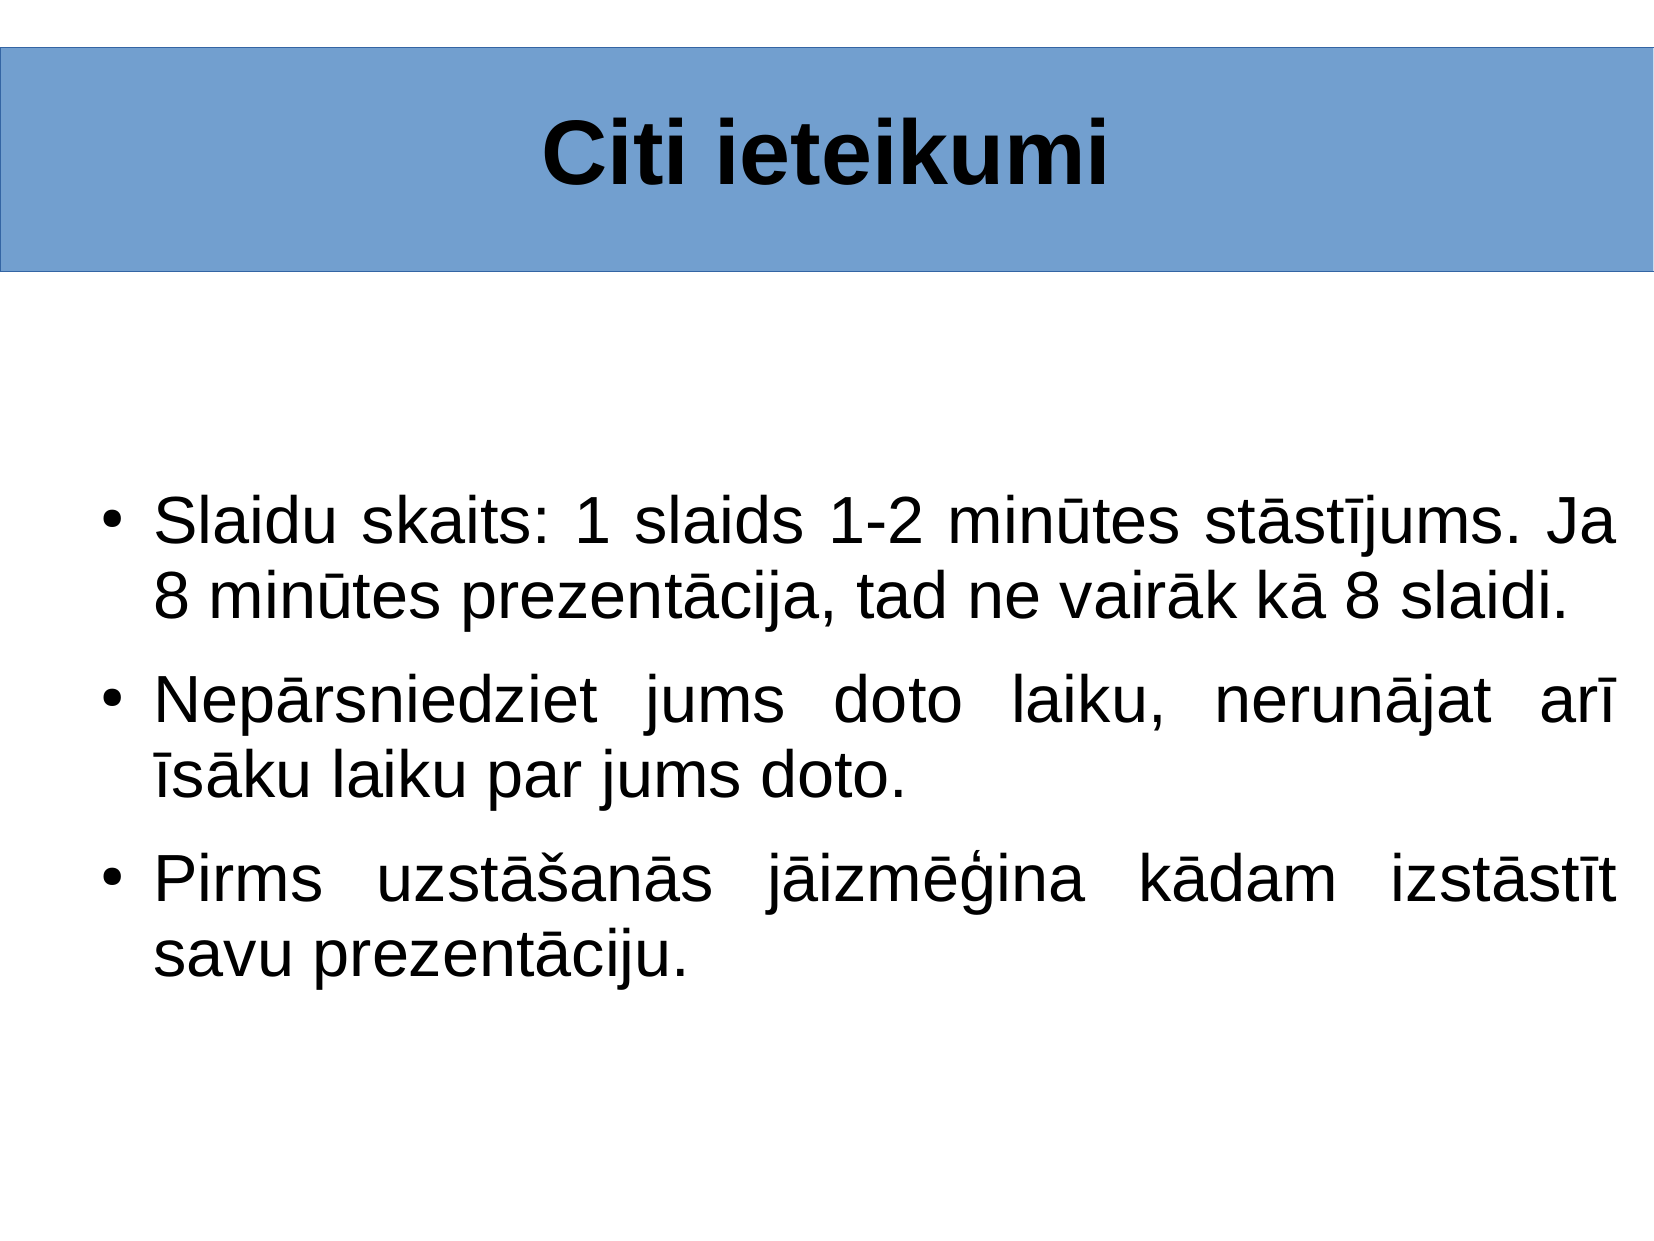

# Citi ieteikumi
Slaidu skaits: 1 slaids 1-2 minūtes stāstījums. Ja 8 minūtes prezentācija, tad ne vairāk kā 8 slaidi.
Nepārsniedziet jums doto laiku, nerunājat arī īsāku laiku par jums doto.
Pirms uzstāšanās jāizmēģina kādam izstāstīt savu prezentāciju.